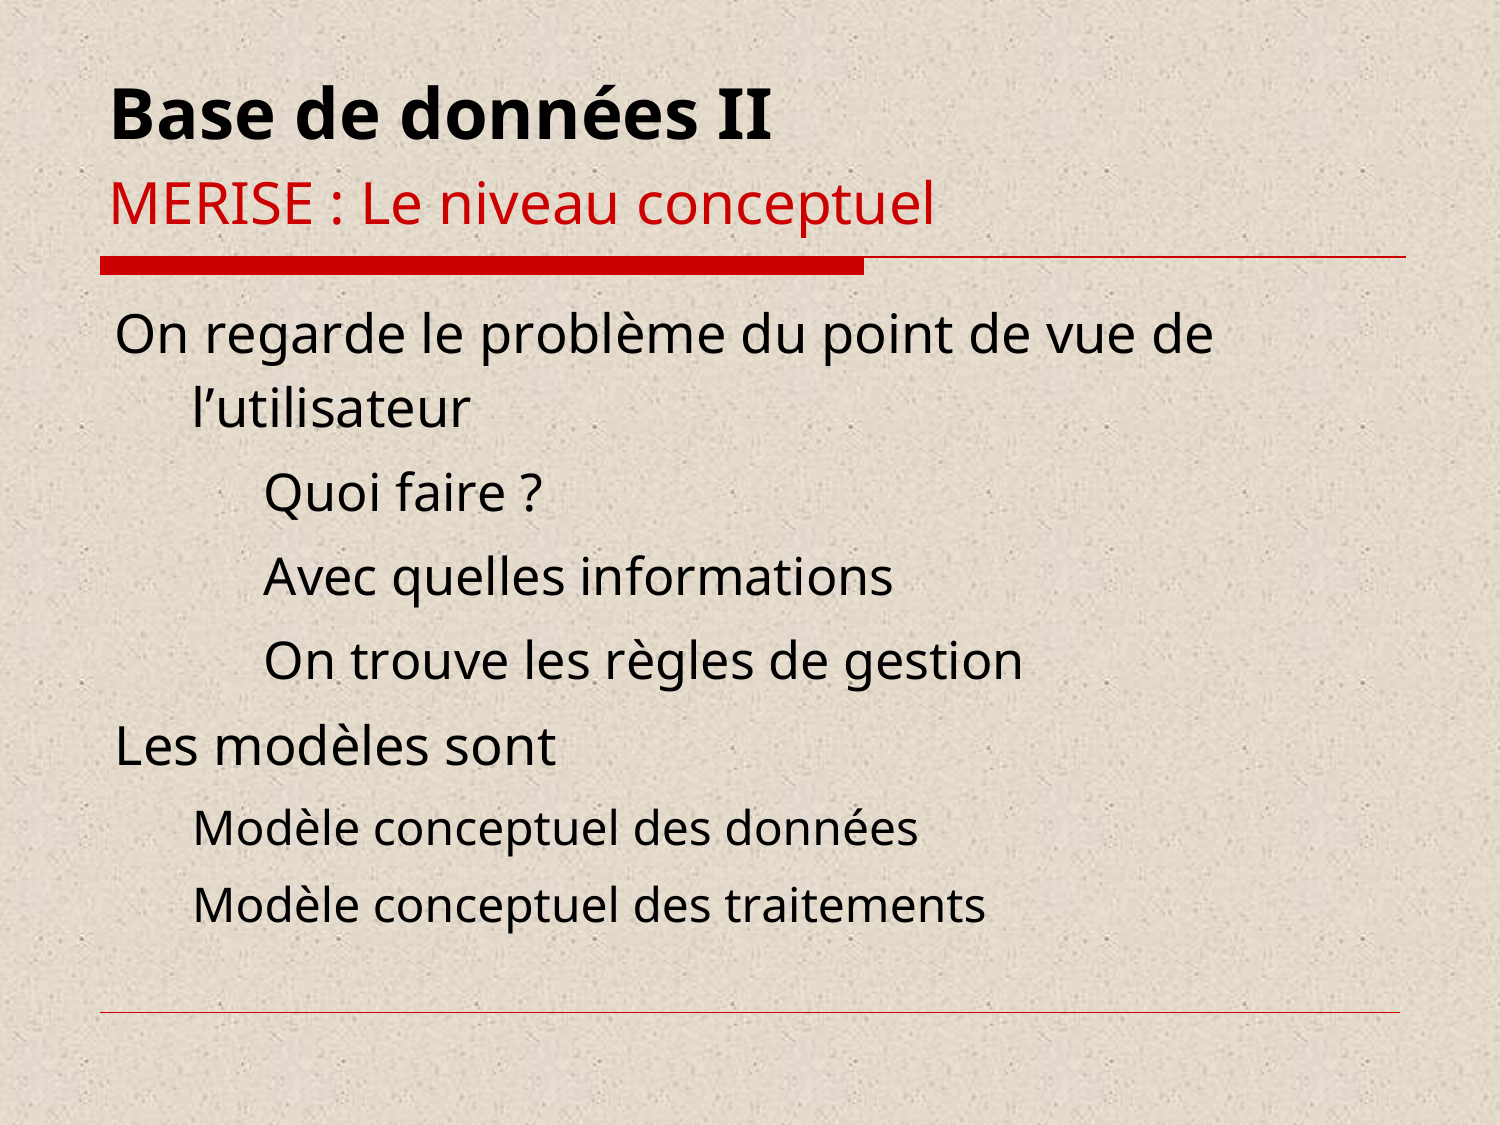

Base de données II
MERISE : Le niveau conceptuel
# On regarde le problème du point de vue de l’utilisateur
Quoi faire ?
Avec quelles informations
On trouve les règles de gestion
Les modèles sont
Modèle conceptuel des données
Modèle conceptuel des traitements